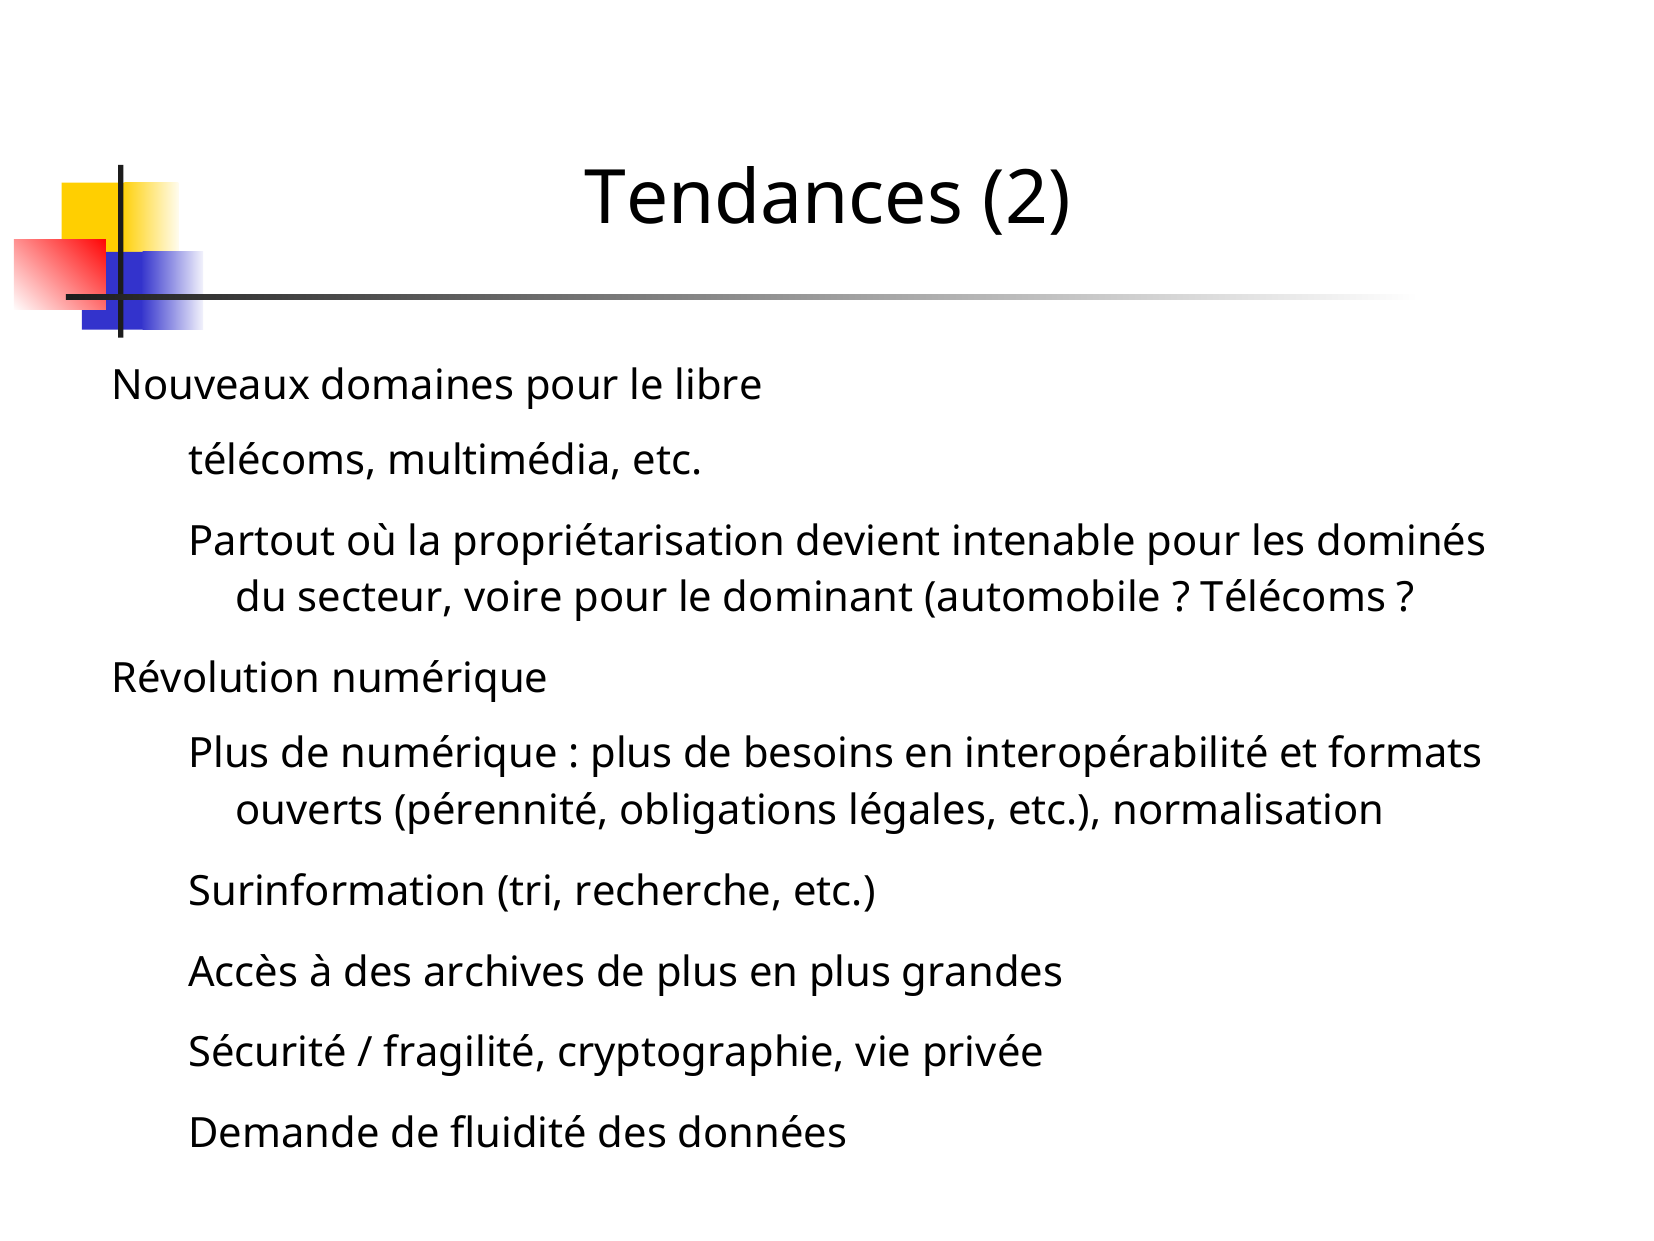

# Tendances (2)
Nouveaux domaines pour le libre
télécoms, multimédia, etc.
Partout où la propriétarisation devient intenable pour les dominés du secteur, voire pour le dominant (automobile ? Télécoms ?
Révolution numérique
Plus de numérique : plus de besoins en interopérabilité et formats ouverts (pérennité, obligations légales, etc.), normalisation
Surinformation (tri, recherche, etc.)
Accès à des archives de plus en plus grandes
Sécurité / fragilité, cryptographie, vie privée
Demande de fluidité des données